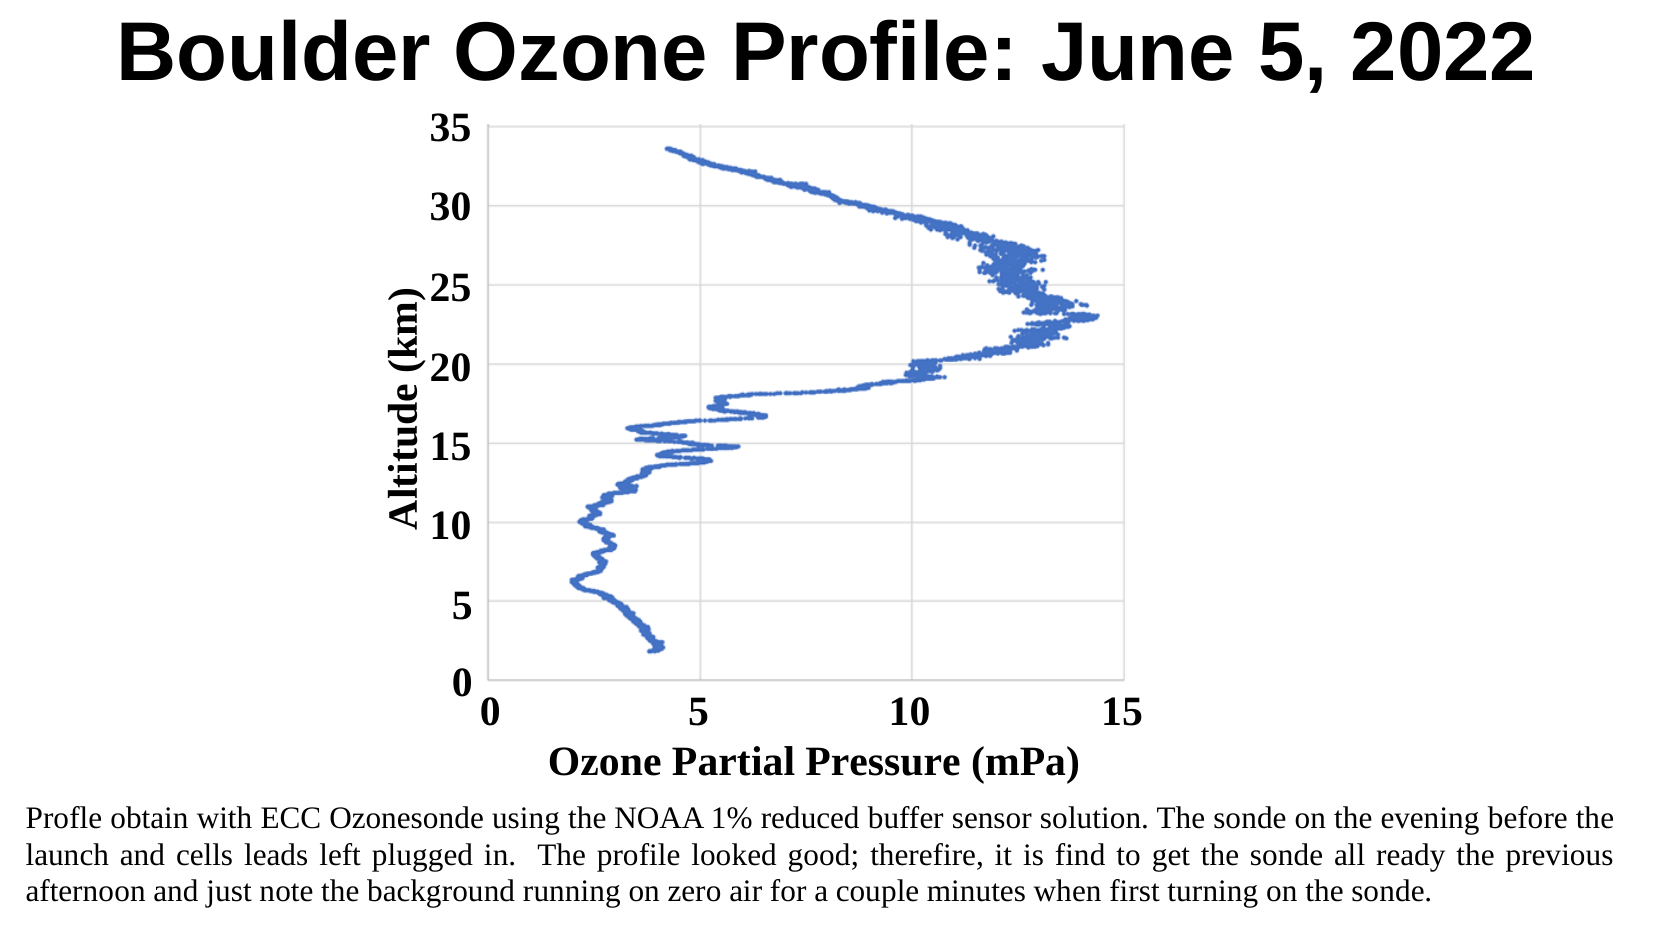

Boulder Ozone Profile: June 5, 2022
35
30
25
20
Altitude (km)
15
10
5
0
0
5
10
15
Ozone Partial Pressure (mPa)
Profle obtain with ECC Ozonesonde using the NOAA 1% reduced buffer sensor solution. The sonde on the evening before the launch and cells leads left plugged in. The profile looked good; therefire, it is find to get the sonde all ready the previous afternoon and just note the background running on zero air for a couple minutes when first turning on the sonde.